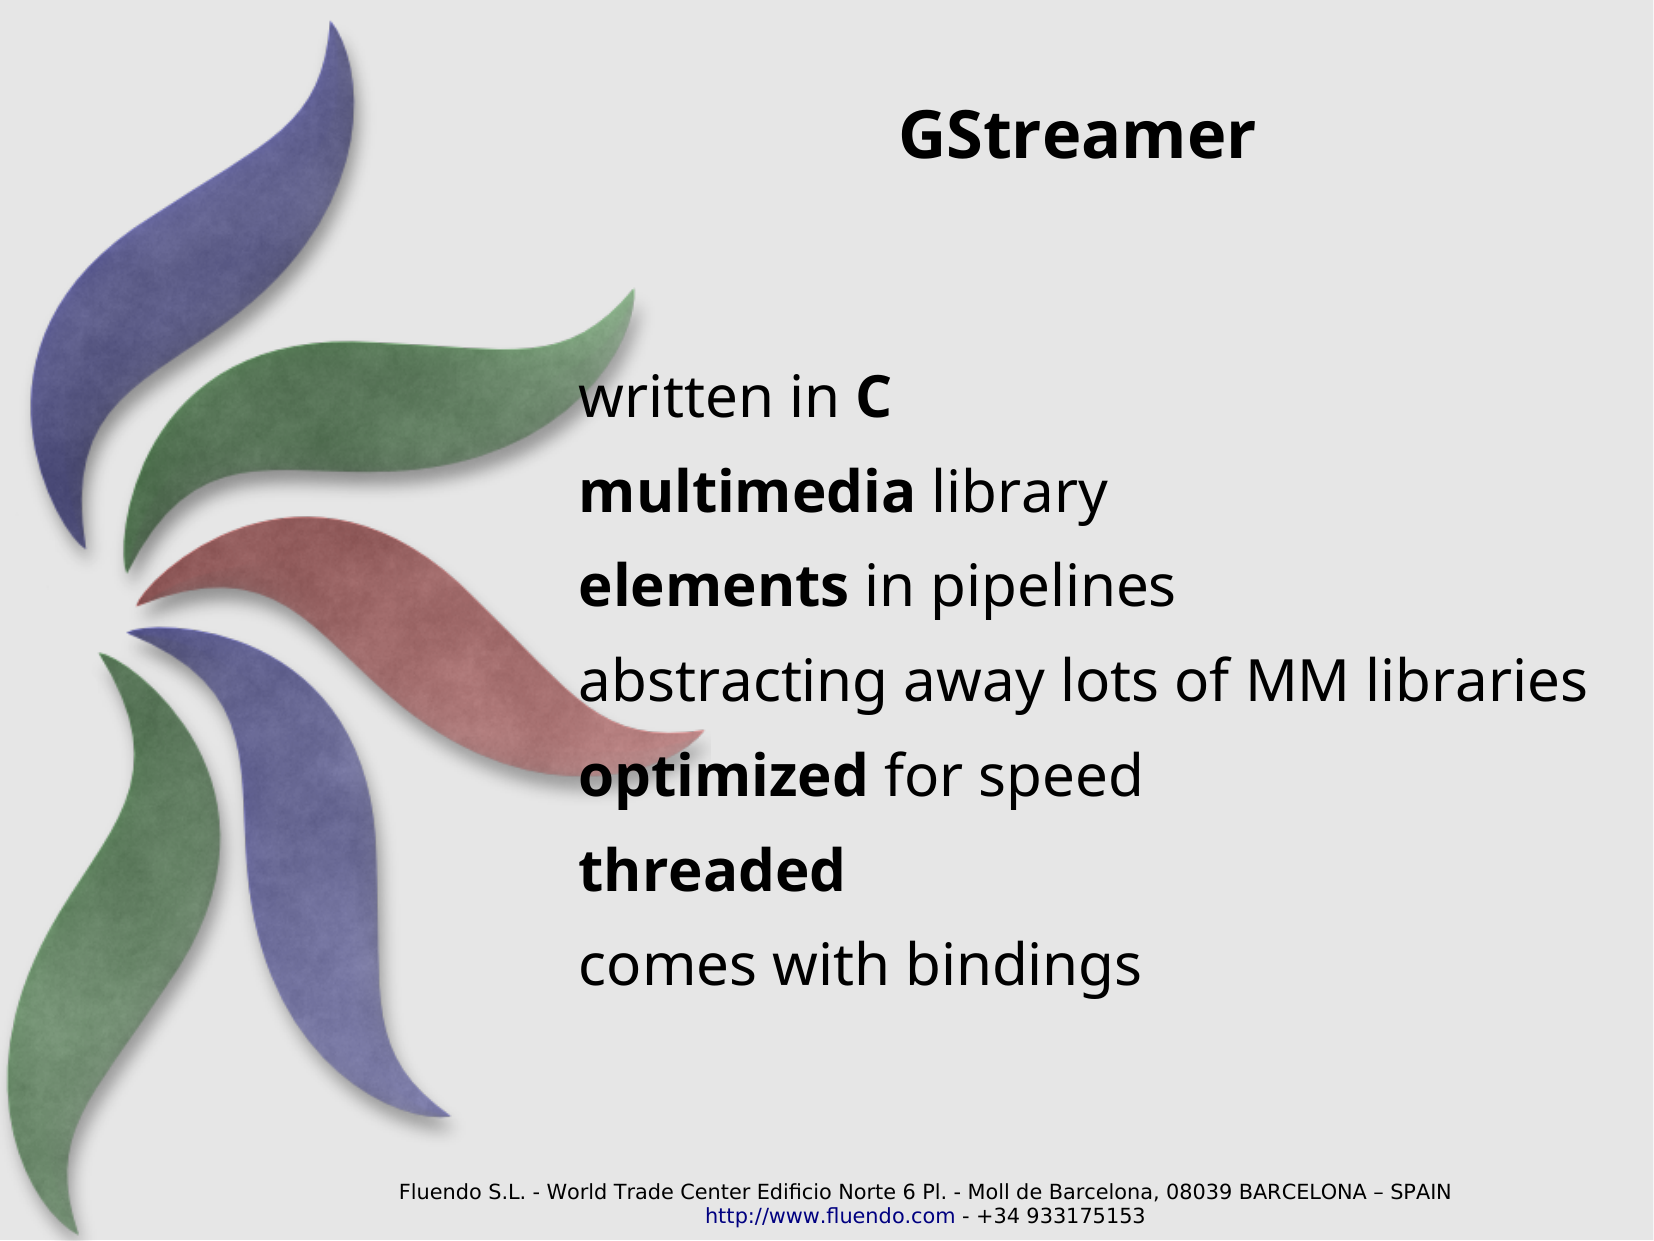

# GStreamer
written in C
multimedia library
elements in pipelines
abstracting away lots of MM libraries
optimized for speed
threaded
comes with bindings